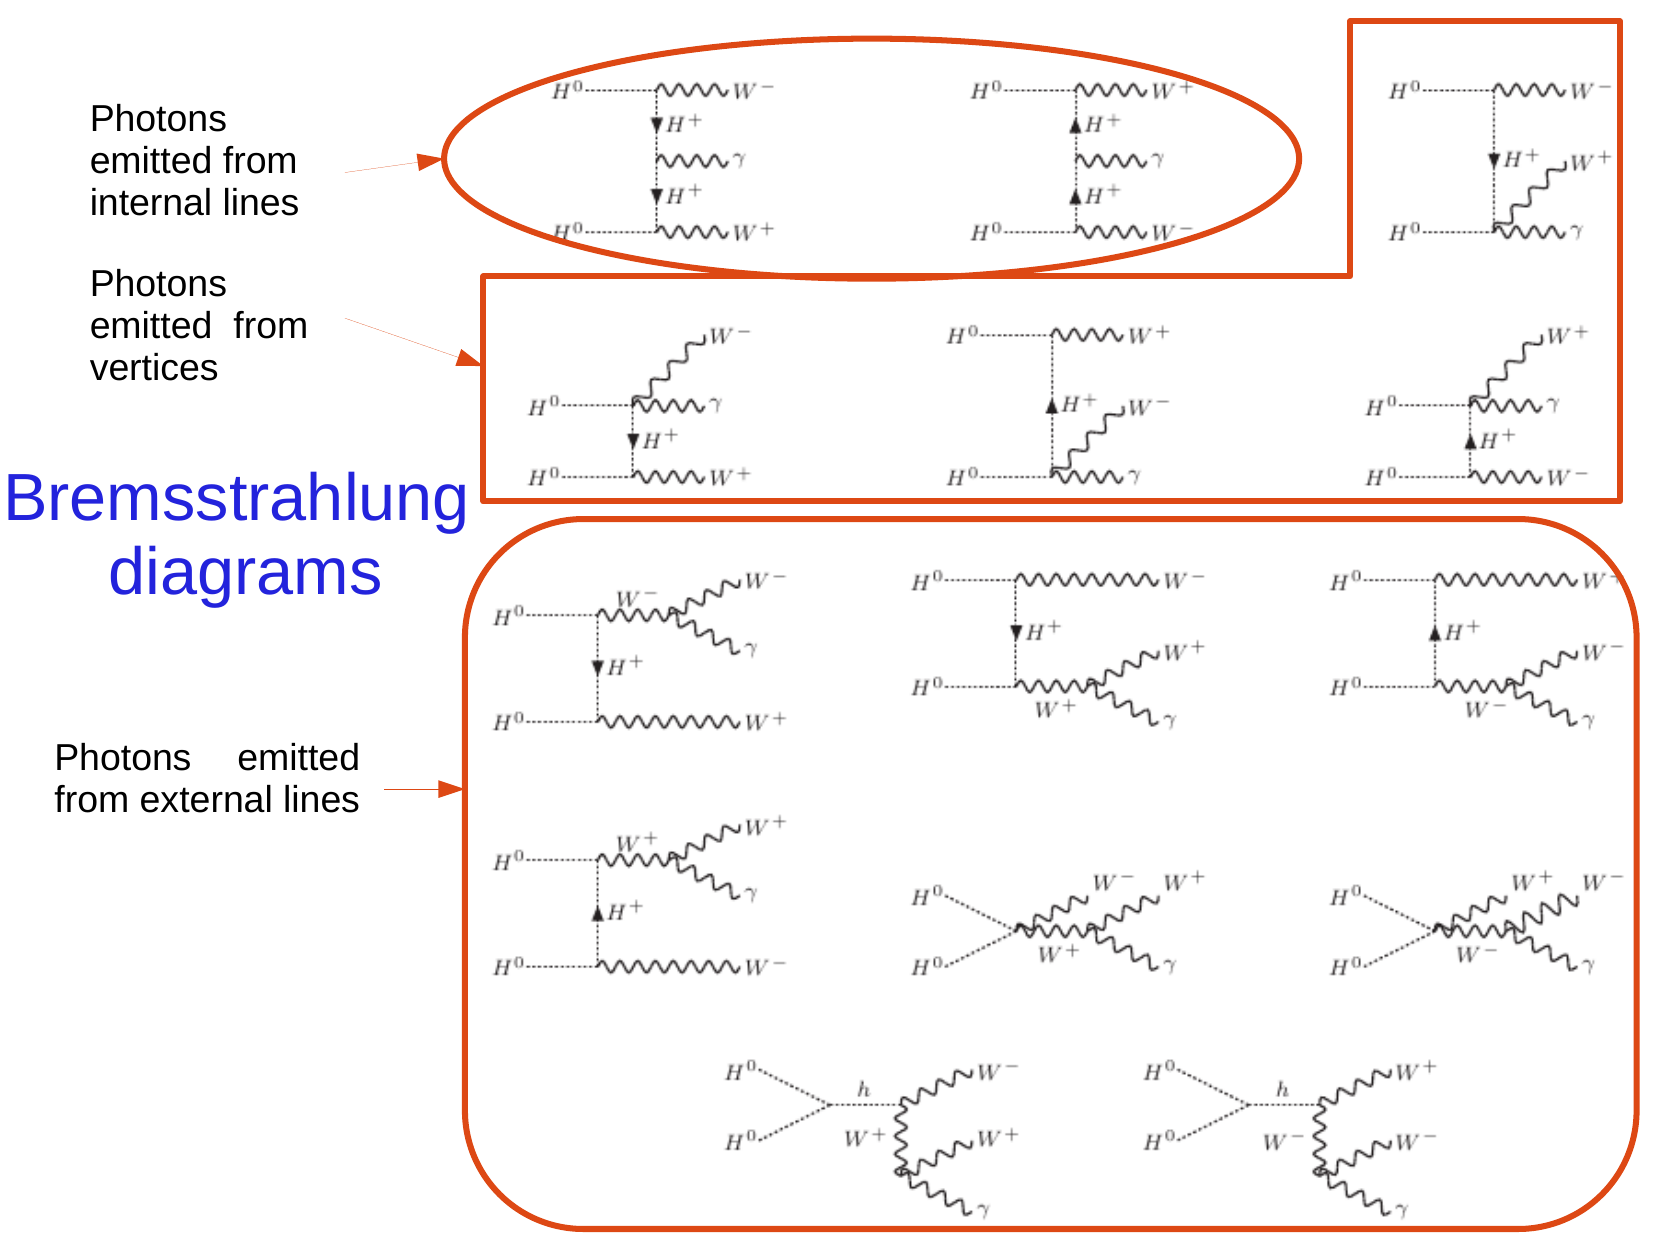

Photons emitted from vertices
Photons emitted from internal lines
# Bremsstrahlung diagrams
Photons emitted from external lines